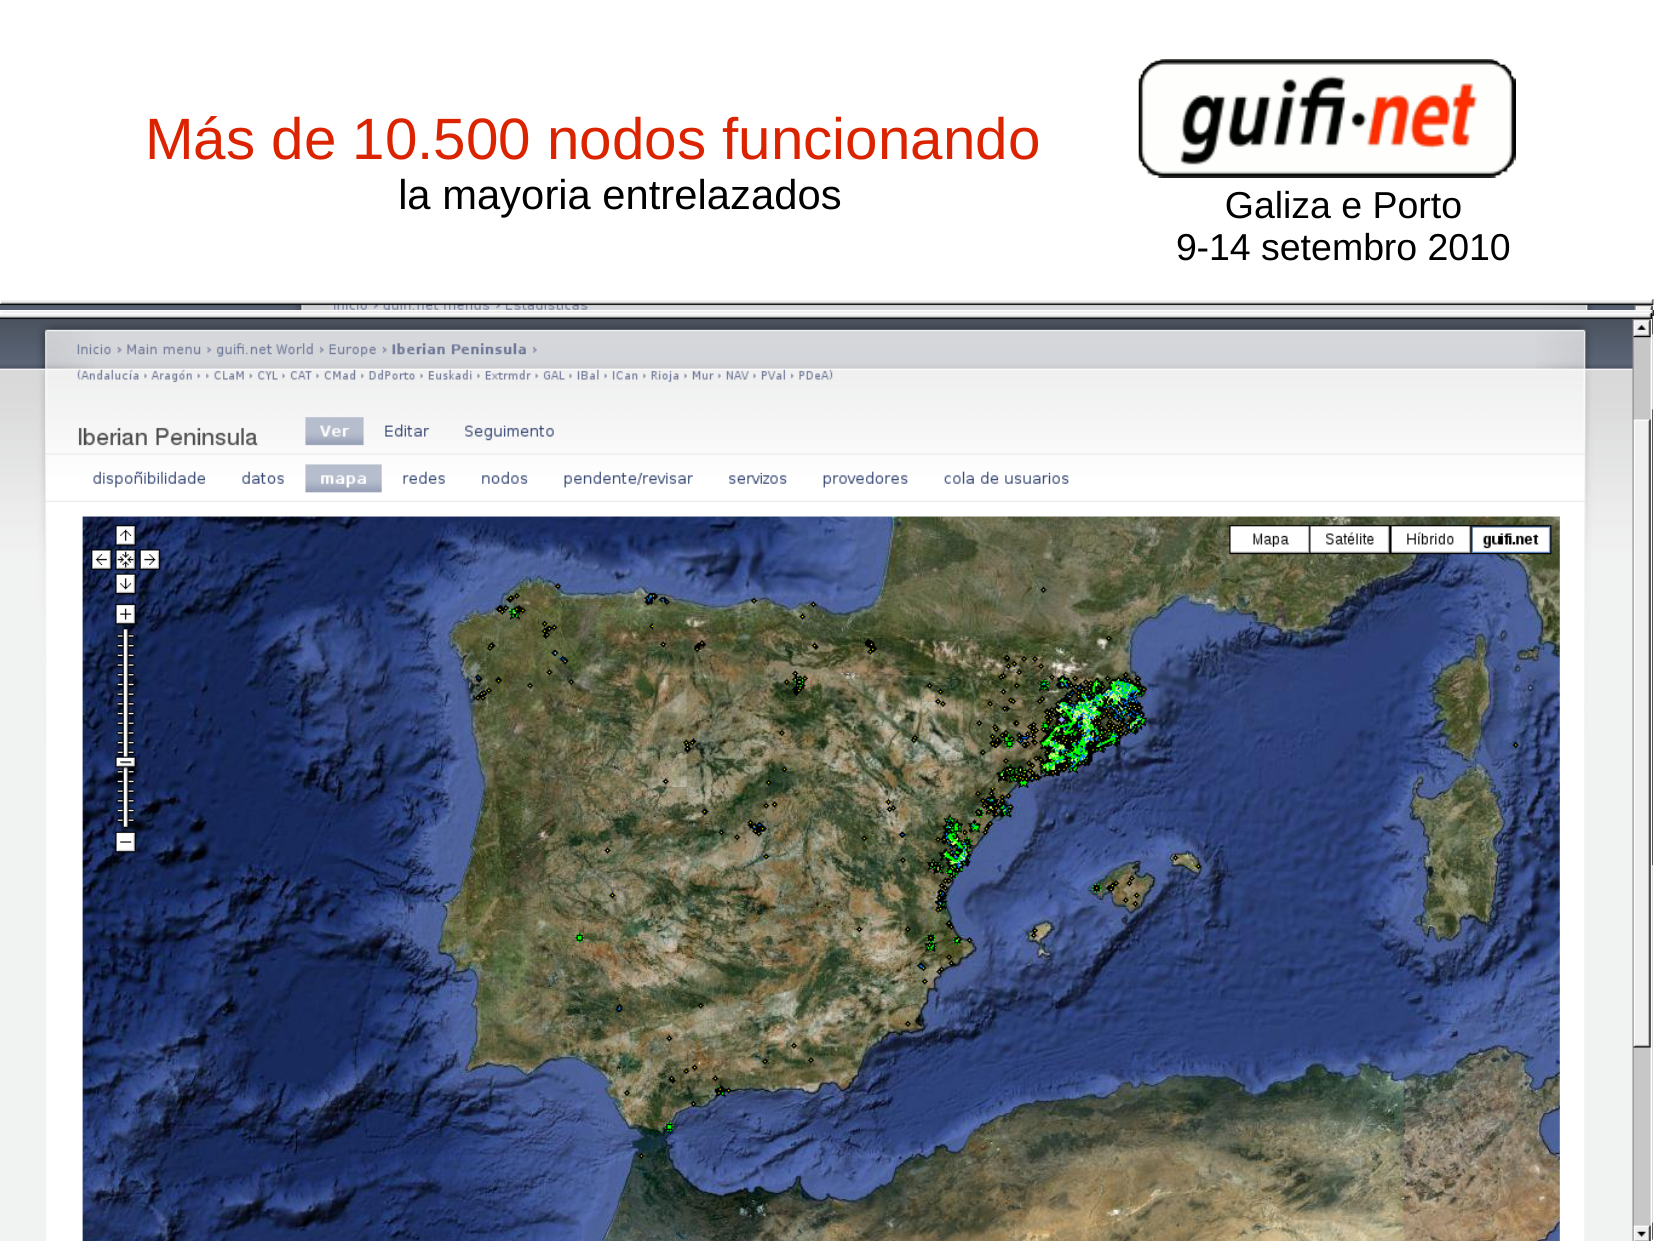

# Más de 10.500 nodos funcionando la mayoria entrelazados
Galiza e Porto
9-14 setembro 2010